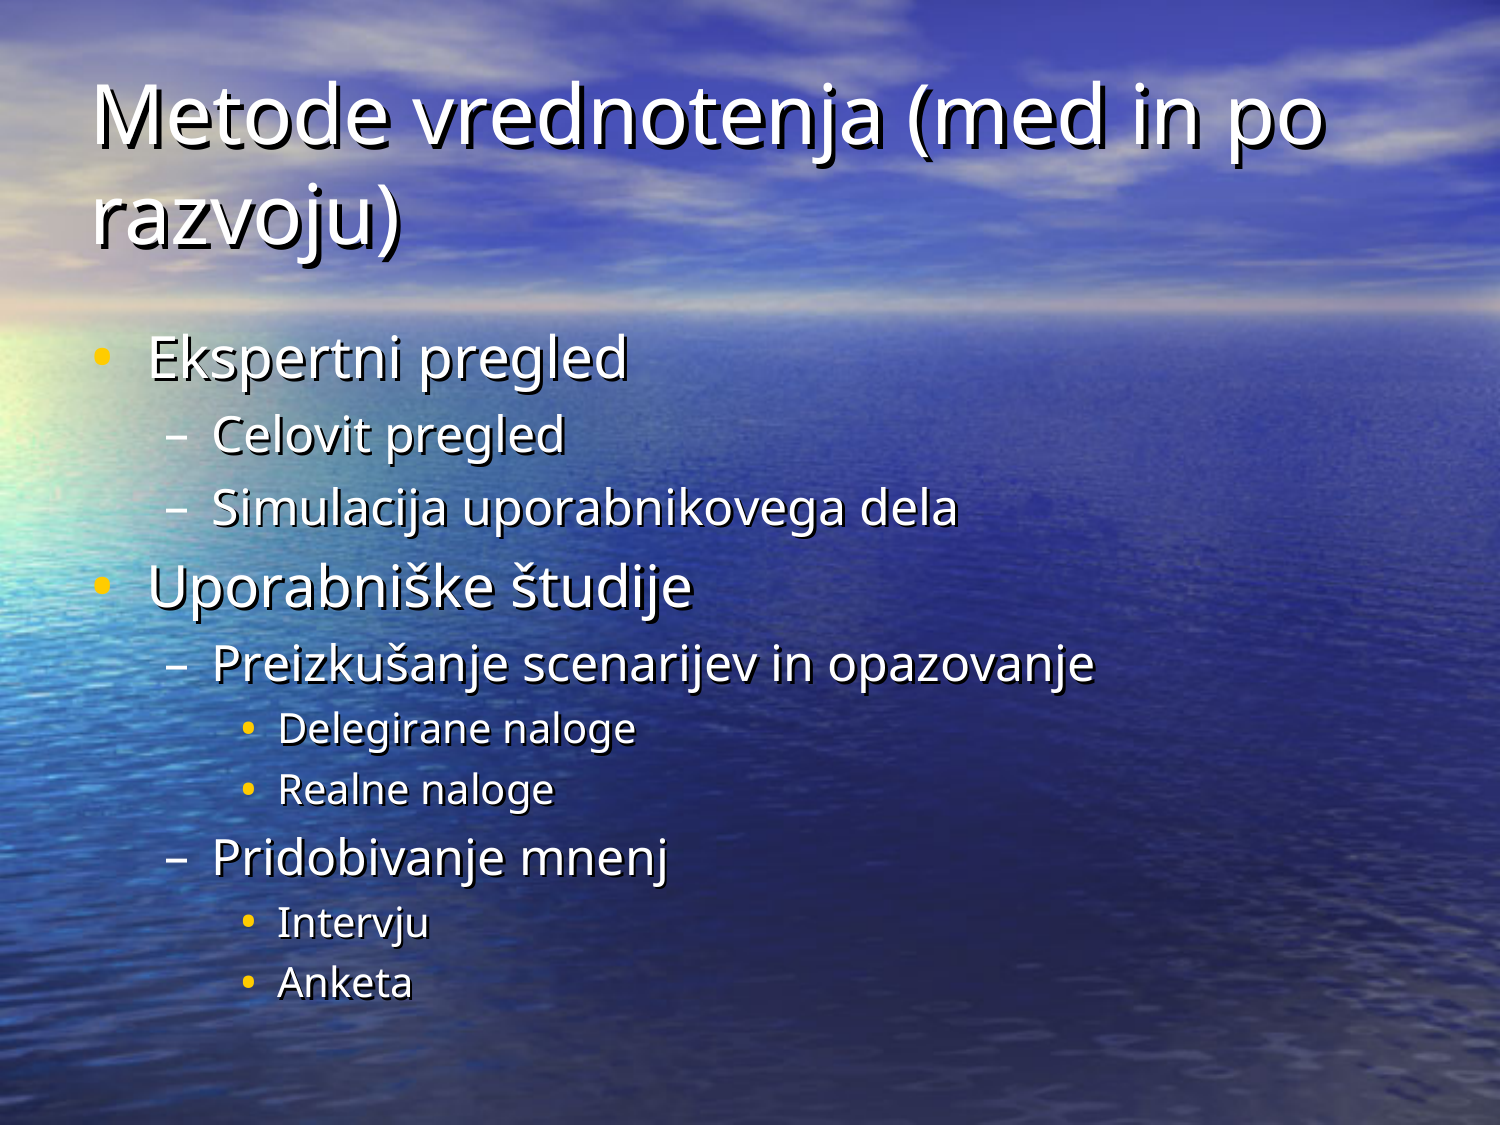

# Metode vrednotenja (med in po razvoju)
Ekspertni pregled
Celovit pregled
Simulacija uporabnikovega dela
Uporabniške študije
Preizkušanje scenarijev in opazovanje
Delegirane naloge
Realne naloge
Pridobivanje mnenj
Intervju
Anketa